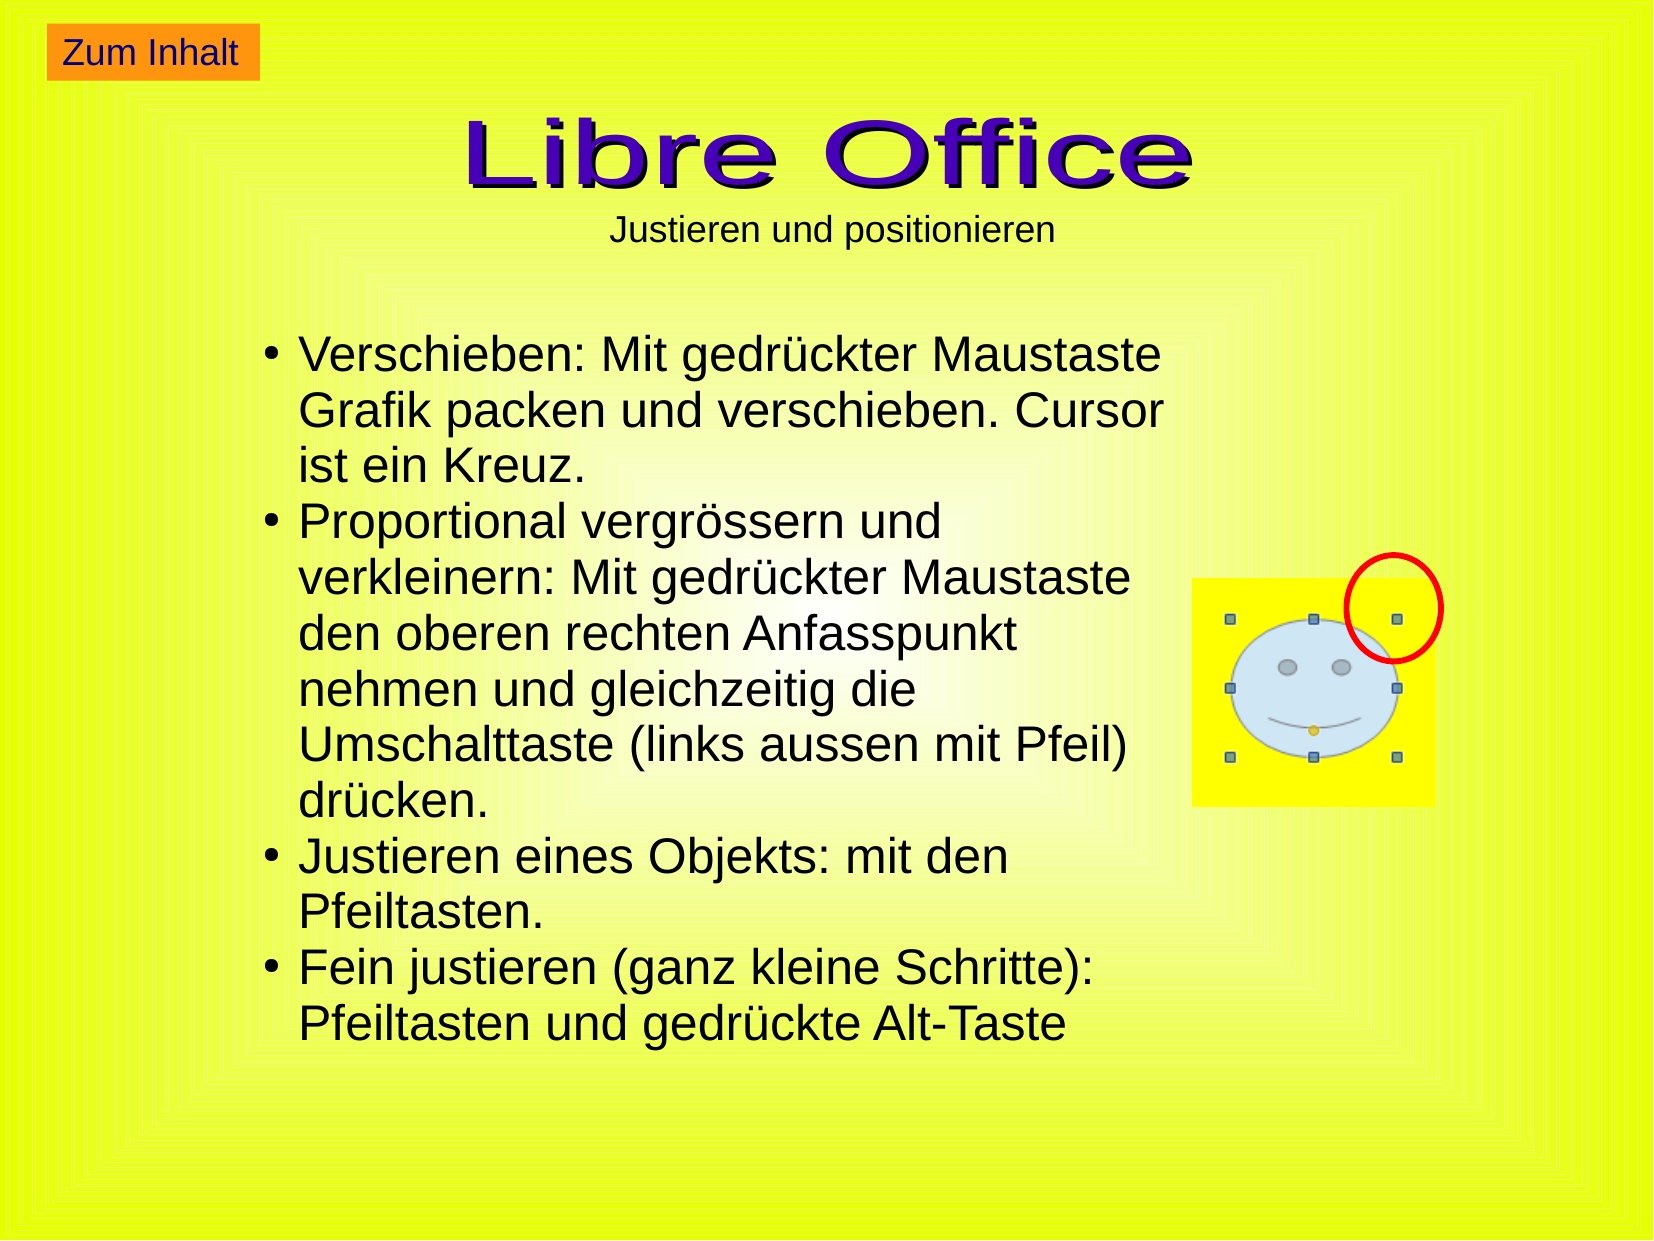

Zum Inhalt
# Libre Office
Justieren und positionieren
Verschieben: Mit gedrückter Maustaste Grafik packen und verschieben. Cursor ist ein Kreuz.
Proportional vergrössern und verkleinern: Mit gedrückter Maustaste den oberen rechten Anfasspunkt nehmen und gleichzeitig die Umschalttaste (links aussen mit Pfeil) drücken.
Justieren eines Objekts: mit den Pfeiltasten.
Fein justieren (ganz kleine Schritte): Pfeiltasten und gedrückte Alt-Taste